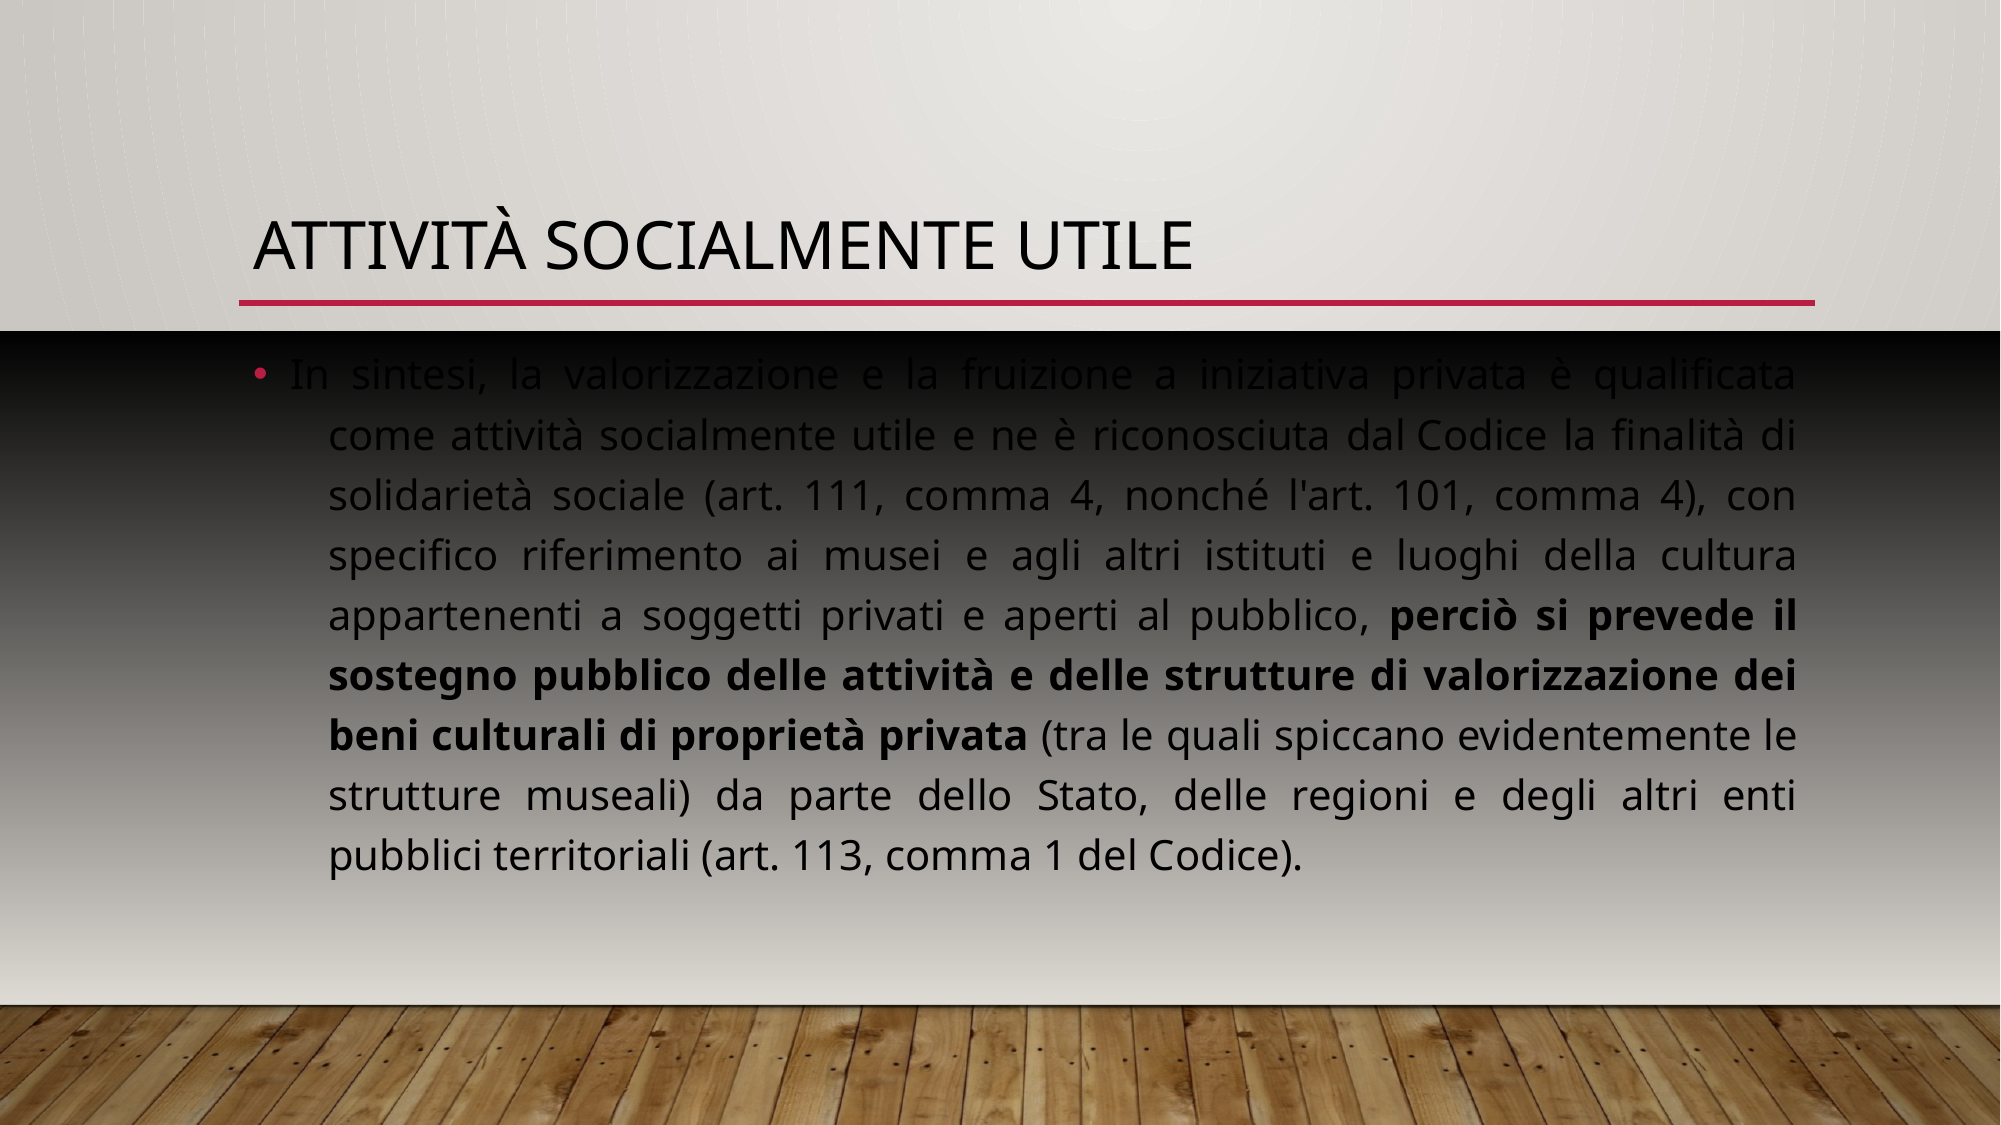

# Attività socialmente utile
In sintesi, la valorizzazione e la fruizione a iniziativa privata è qualificata come attività socialmente utile e ne è riconosciuta dal Codice la finalità di solidarietà sociale (art. 111, comma 4, nonché l'art. 101, comma 4), con specifico riferimento ai musei e agli altri istituti e luoghi della cultura appartenenti a soggetti privati e aperti al pubblico, perciò si prevede il sostegno pubblico delle attività e delle strutture di valorizzazione dei beni culturali di proprietà privata (tra le quali spiccano evidentemente le strutture museali) da parte dello Stato, delle regioni e degli altri enti pubblici territoriali (art. 113, comma 1 del Codice).